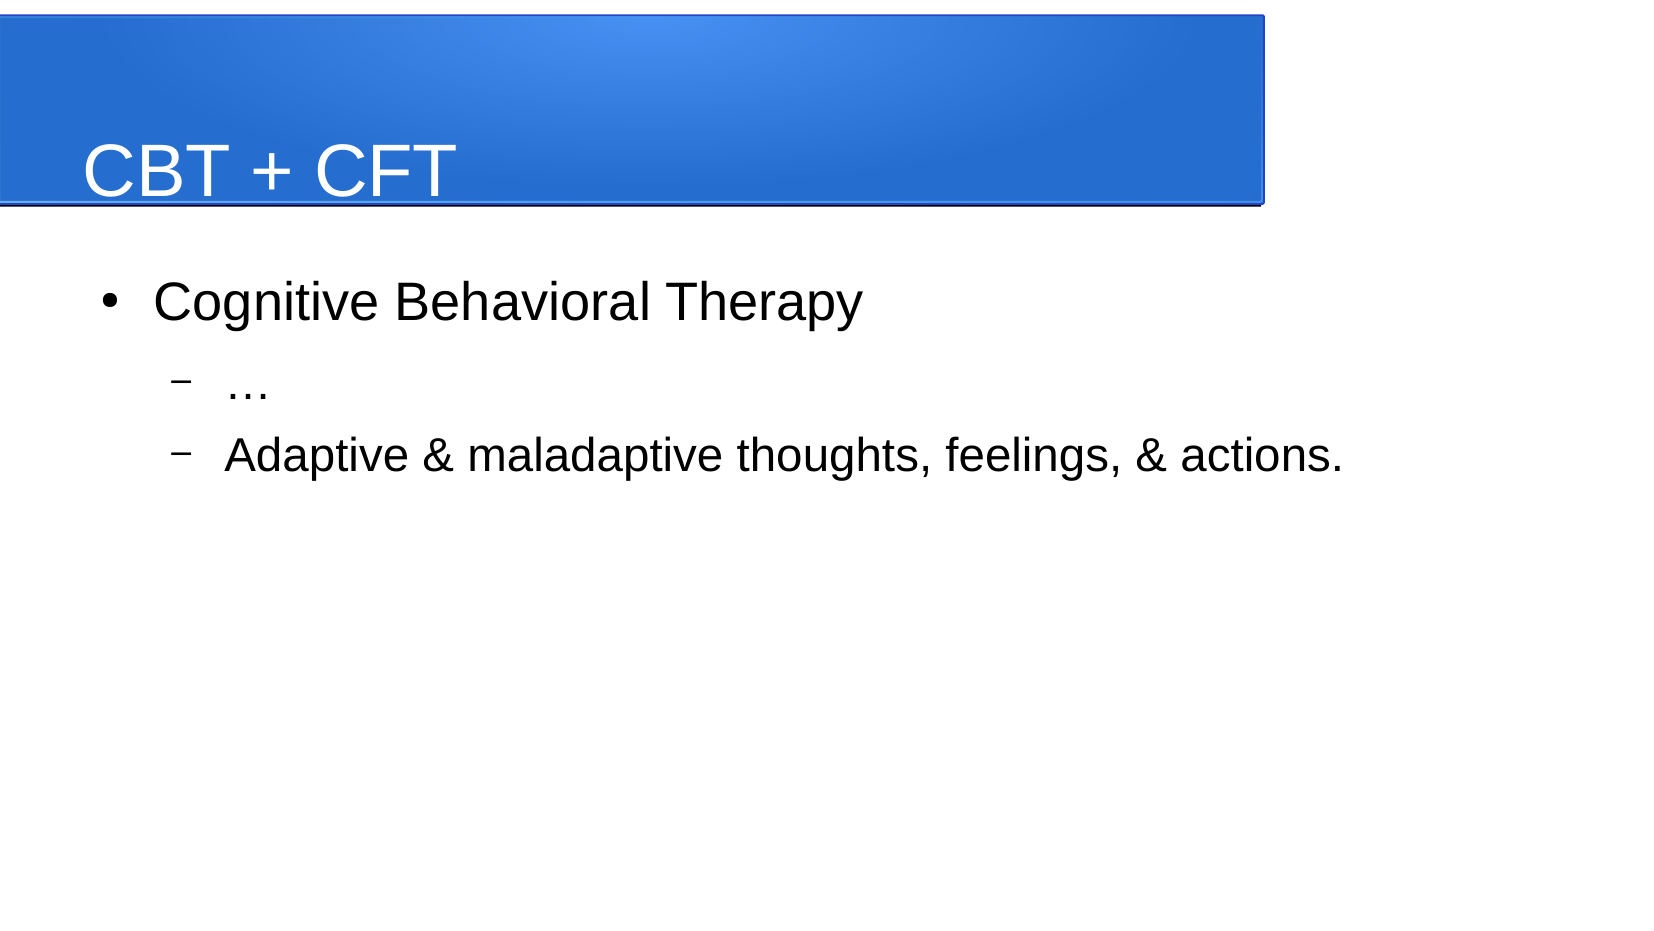

# CBT + CFT
Cognitive Behavioral Therapy
…
Adaptive & maladaptive thoughts, feelings, & actions.